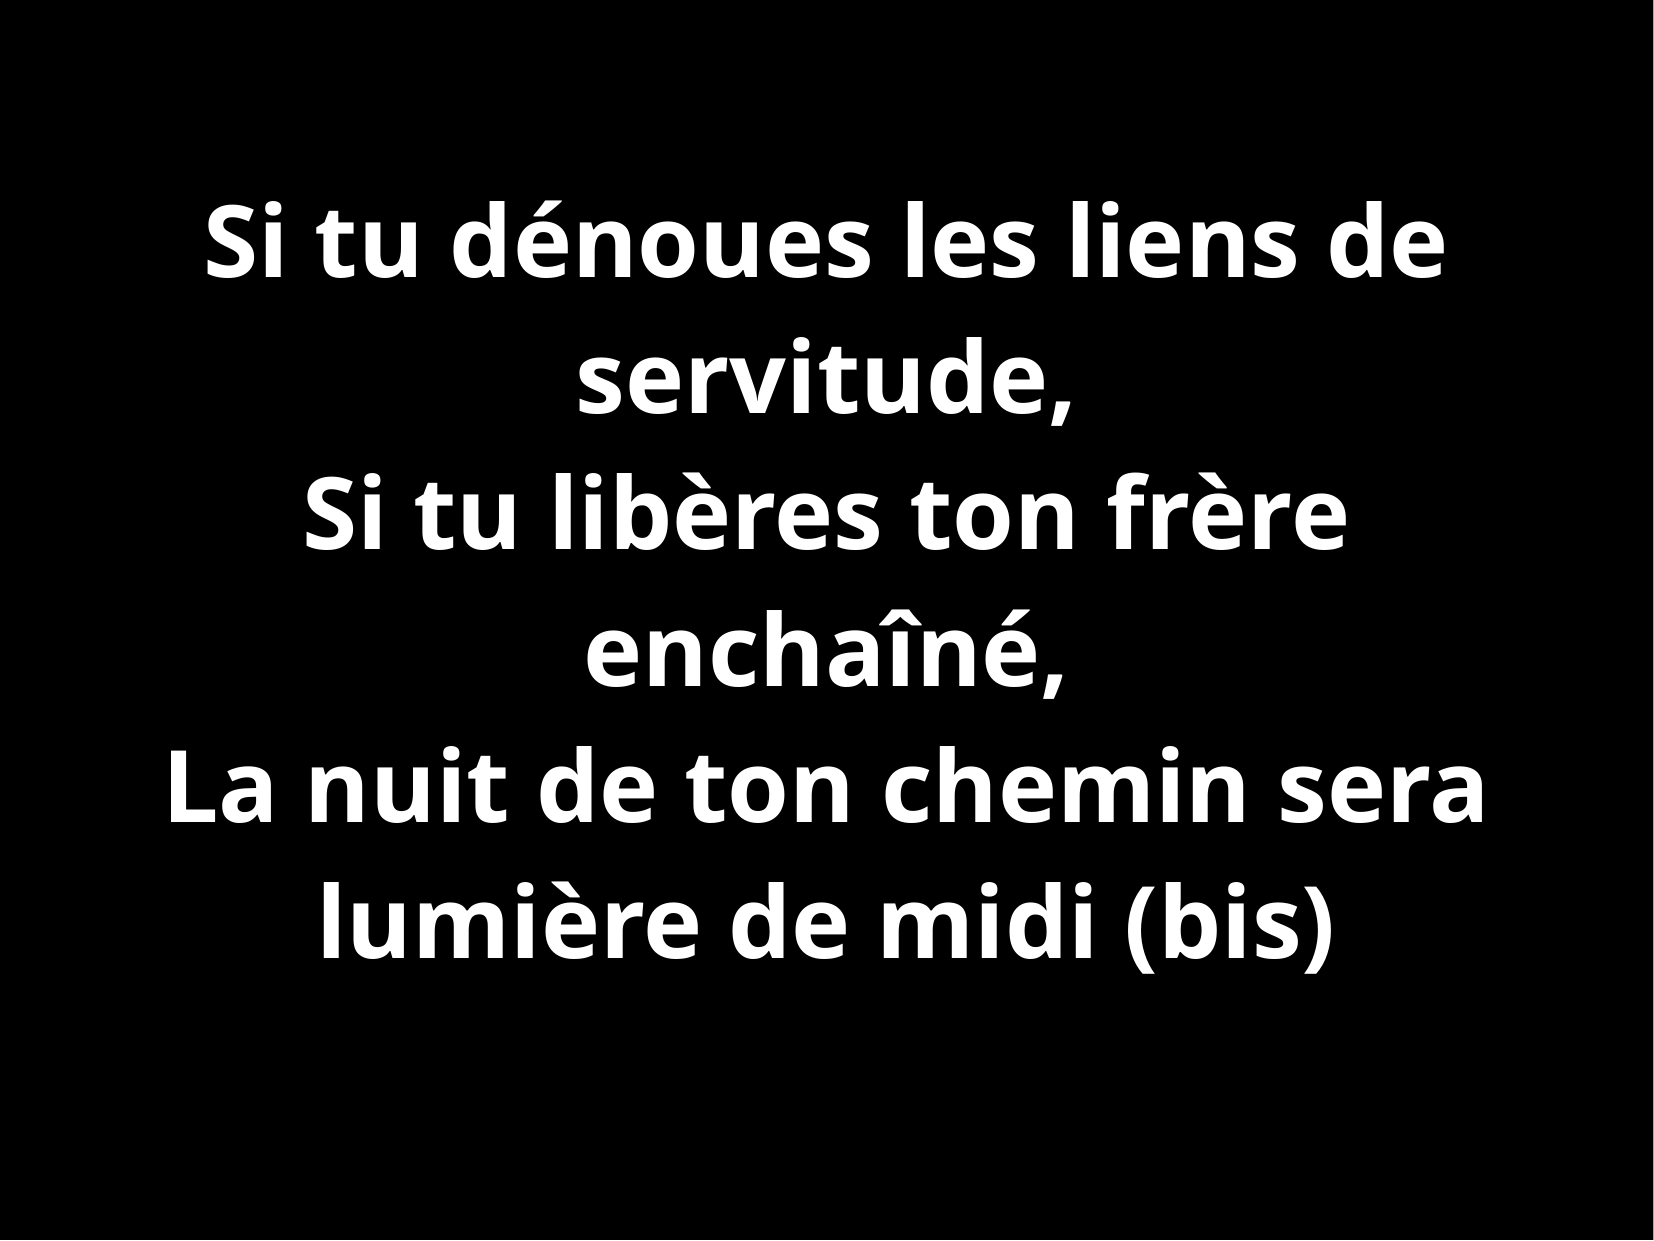

# Si tu dénoues les liens de servitude,
Si tu libères ton frère enchaîné,
La nuit de ton chemin sera lumière de midi (bis)